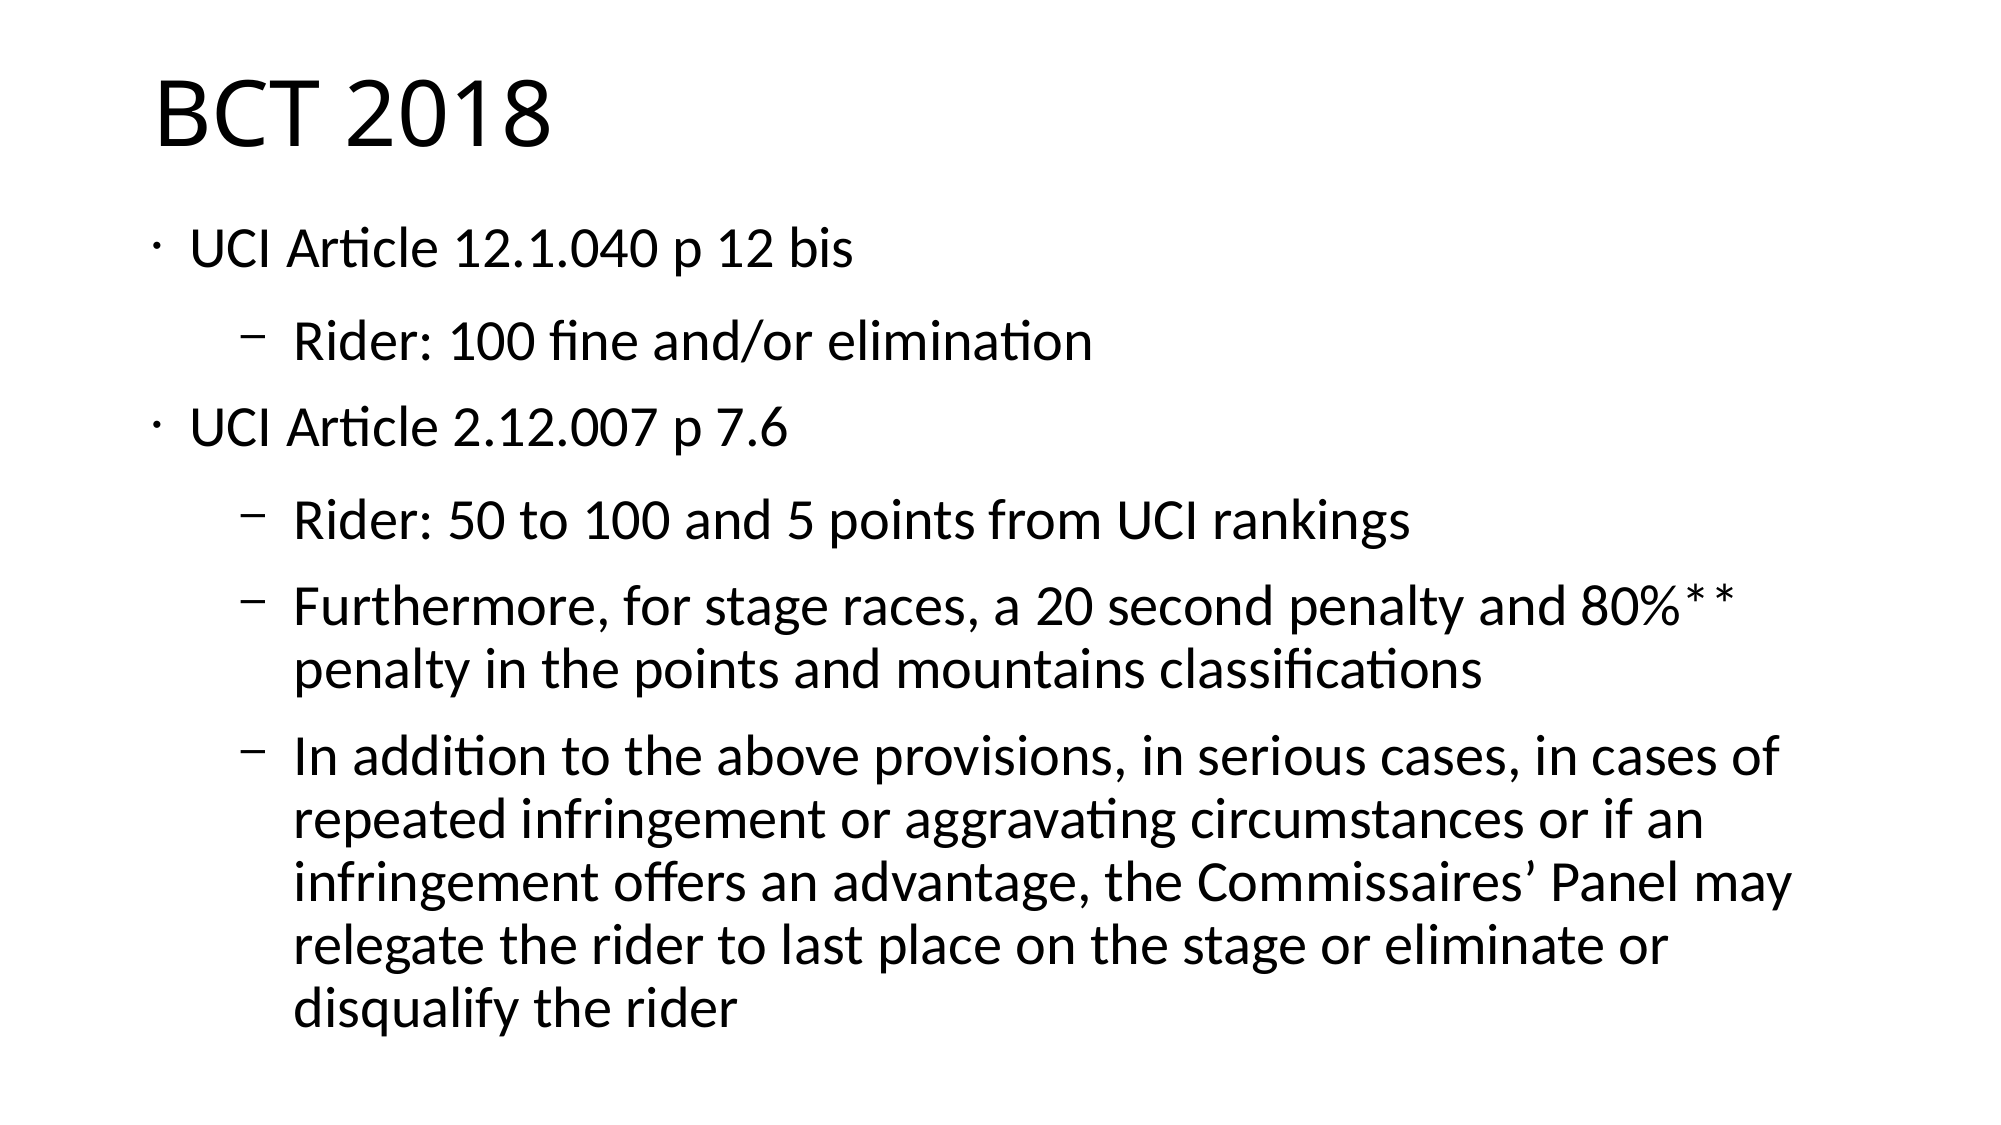

# BCT 2018
UCI Article 12.1.040 p 12 bis
Rider: 100 fine and/or elimination
UCI Article 2.12.007 p 7.6
Rider: 50 to 100 and 5 points from UCI rankings
Furthermore, for stage races, a 20 second penalty and 80%** penalty in the points and mountains classifications
In addition to the above provisions, in serious cases, in cases of repeated infringement or aggravating circumstances or if an infringement offers an advantage, the Commissaires’ Panel may relegate the rider to last place on the stage or eliminate or disqualify the rider